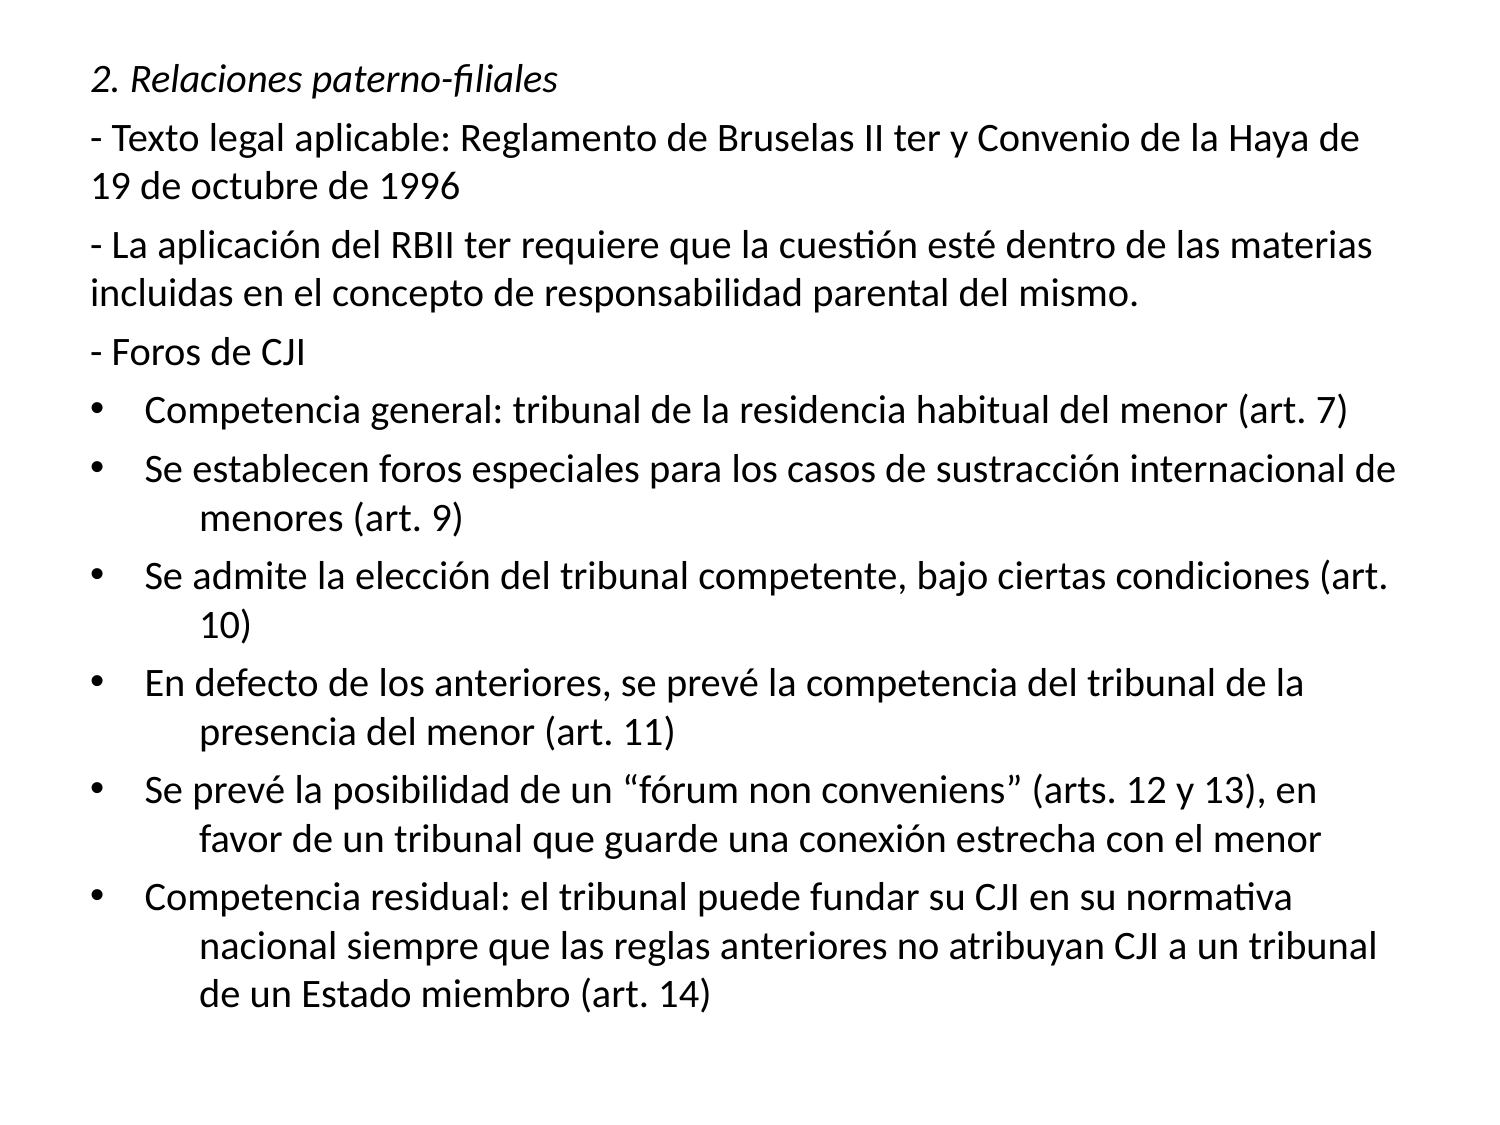

# 2. Relaciones paterno-filiales
- Texto legal aplicable: Reglamento de Bruselas II ter y Convenio de la Haya de 19 de octubre de 1996
- La aplicación del RBII ter requiere que la cuestión esté dentro de las materias incluidas en el concepto de responsabilidad parental del mismo.
- Foros de CJI
Competencia general: tribunal de la residencia habitual del menor (art. 7)
Se establecen foros especiales para los casos de sustracción internacional de menores (art. 9)
Se admite la elección del tribunal competente, bajo ciertas condiciones (art. 10)
En defecto de los anteriores, se prevé la competencia del tribunal de la presencia del menor (art. 11)
Se prevé la posibilidad de un “fórum non conveniens” (arts. 12 y 13), en favor de un tribunal que guarde una conexión estrecha con el menor
Competencia residual: el tribunal puede fundar su CJI en su normativa nacional siempre que las reglas anteriores no atribuyan CJI a un tribunal de un Estado miembro (art. 14)